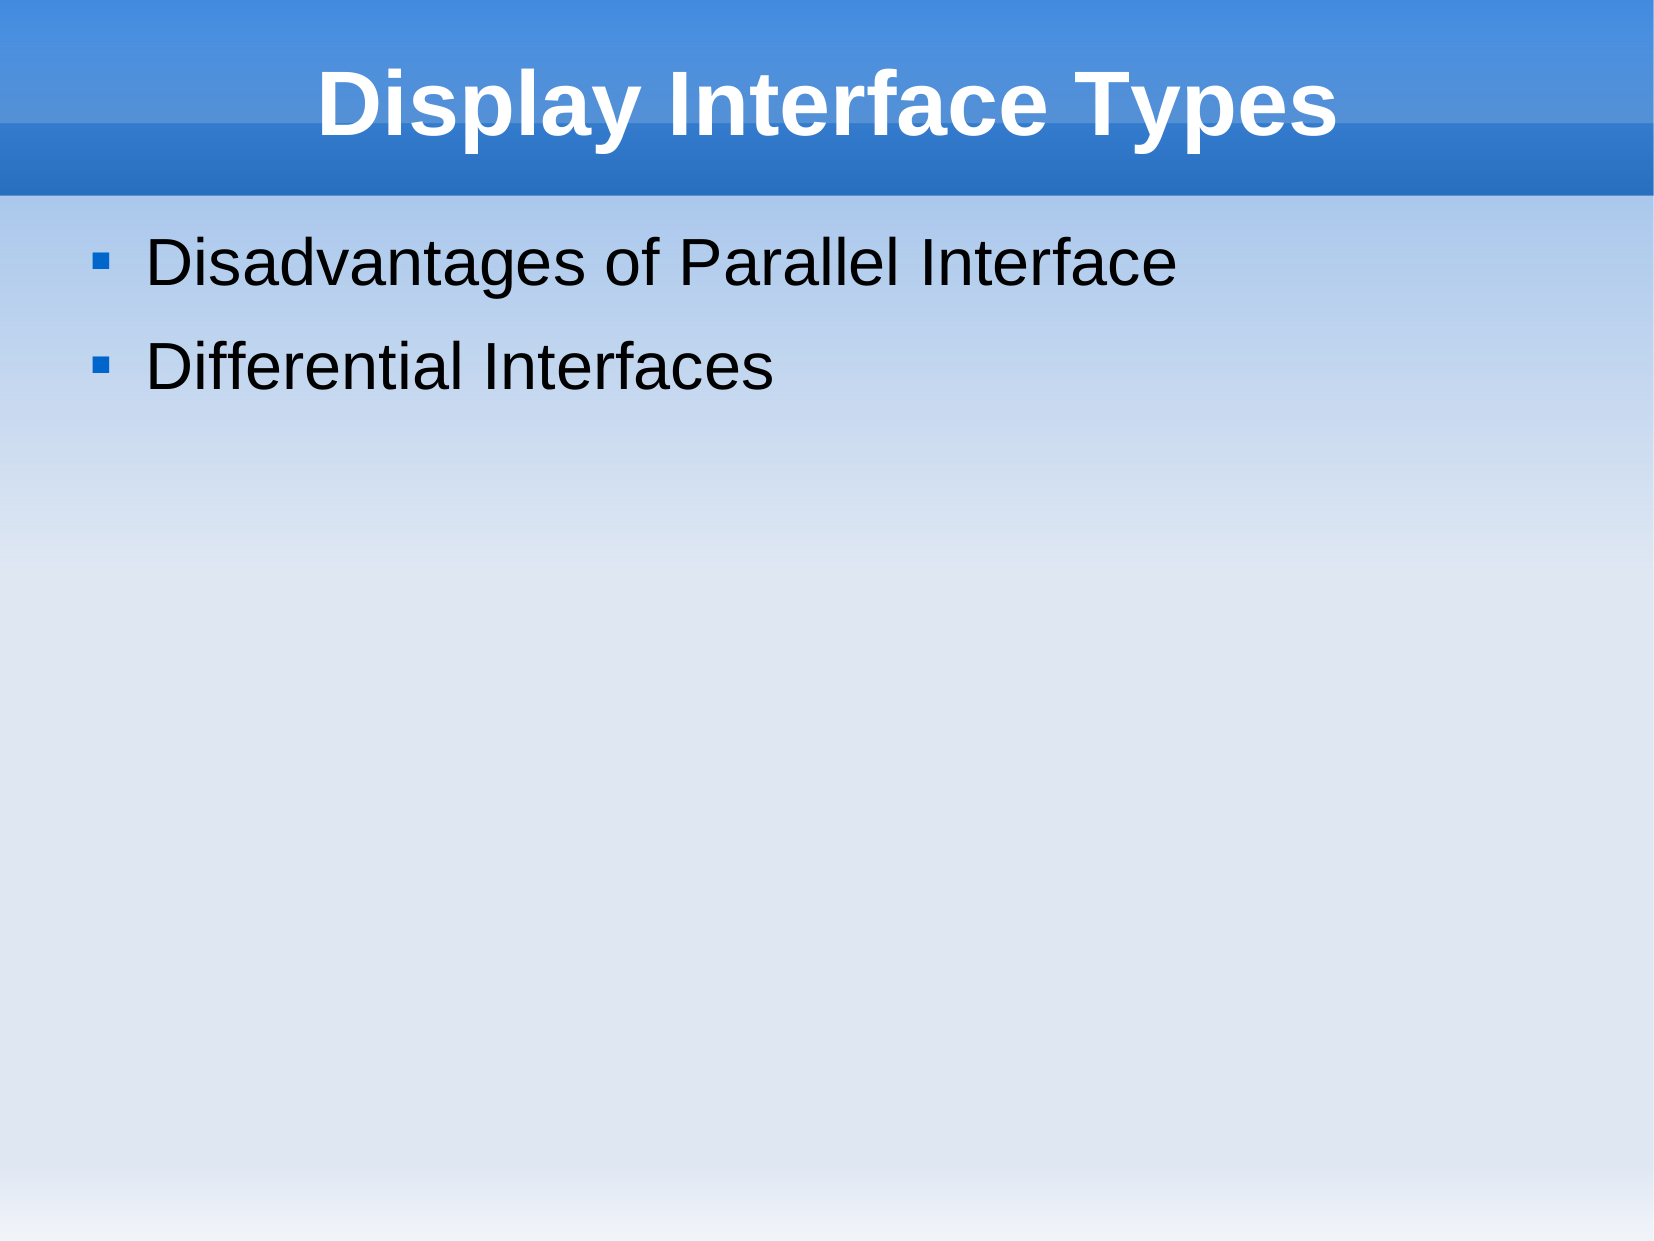

# Display Interface Types
Disadvantages of Parallel Interface
Differential Interfaces